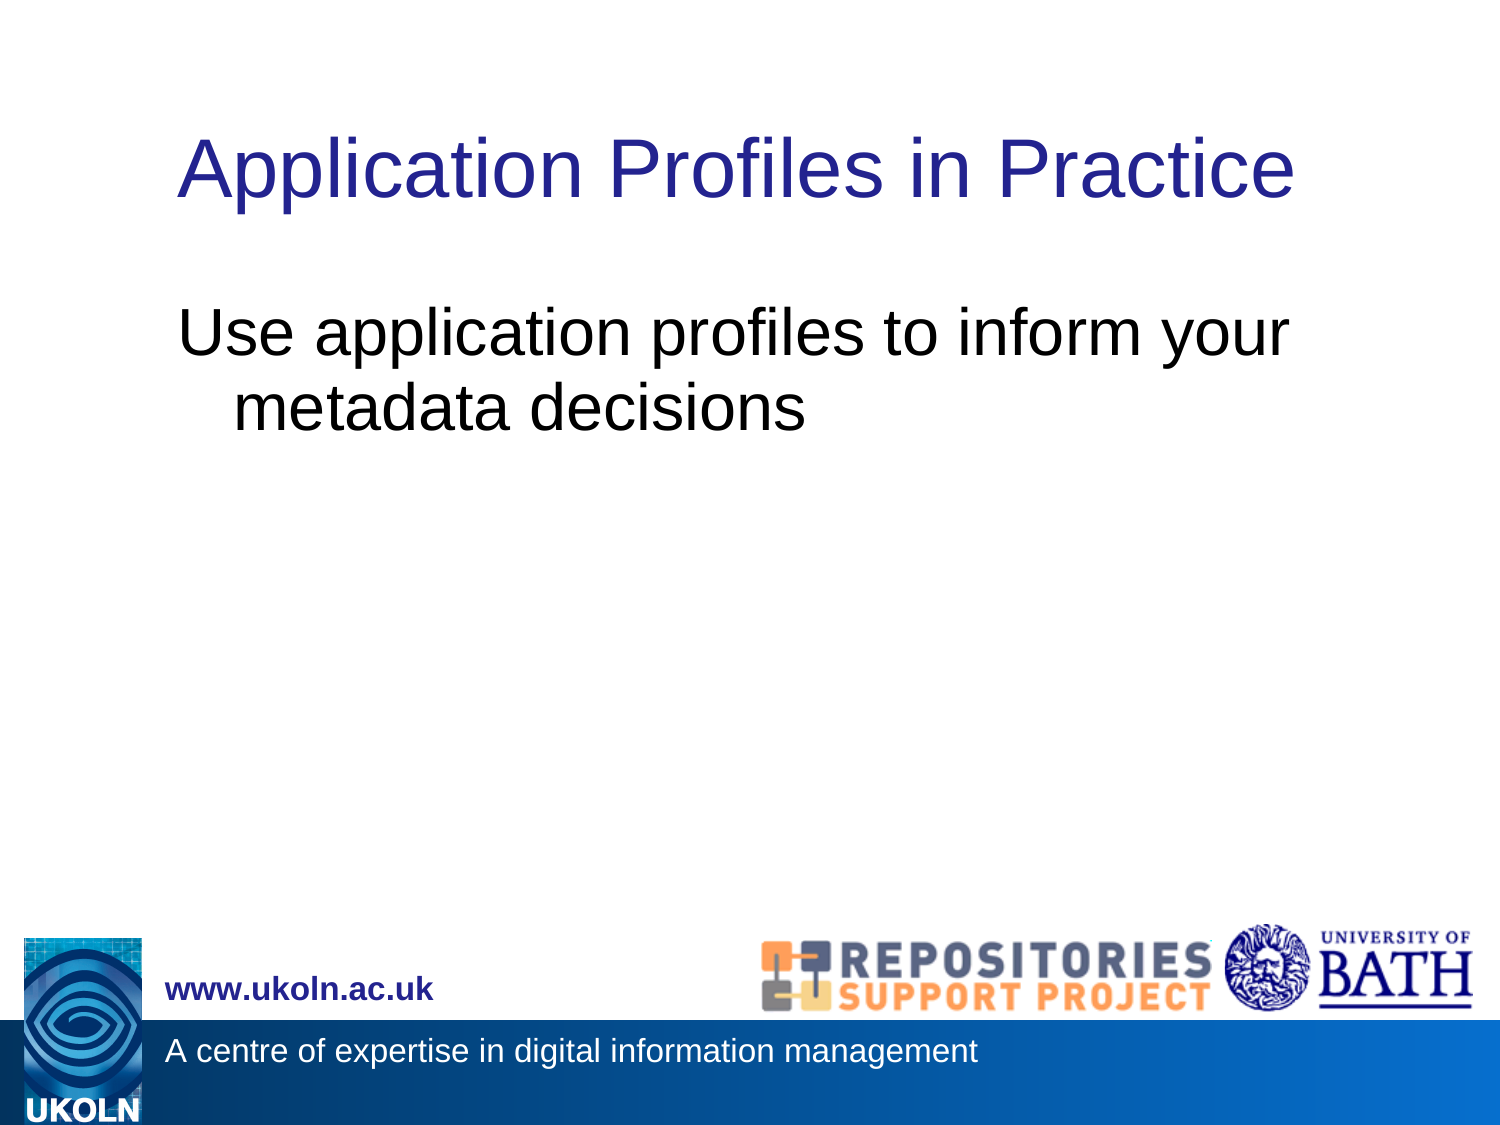

# Application Profiles in Practice
Use application profiles to inform your metadata decisions